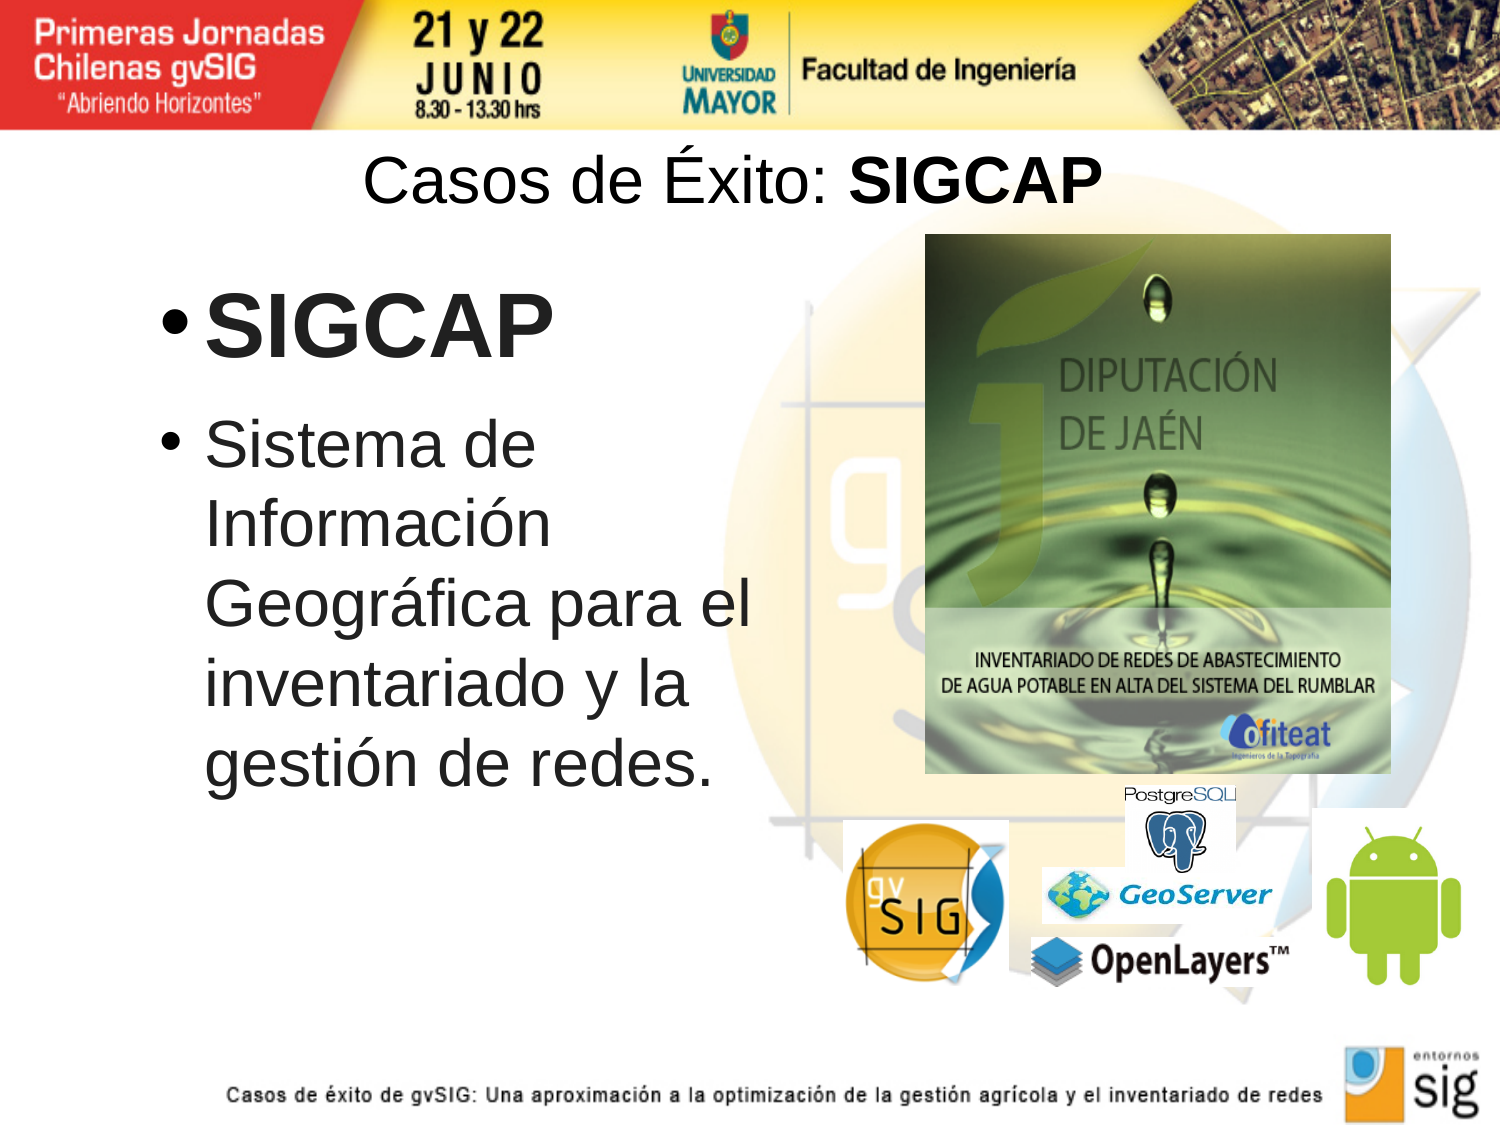

# Casos de Éxito: SIGCAP
SIGCAP
Sistema de Información Geográfica para el inventariado y la gestión de redes.